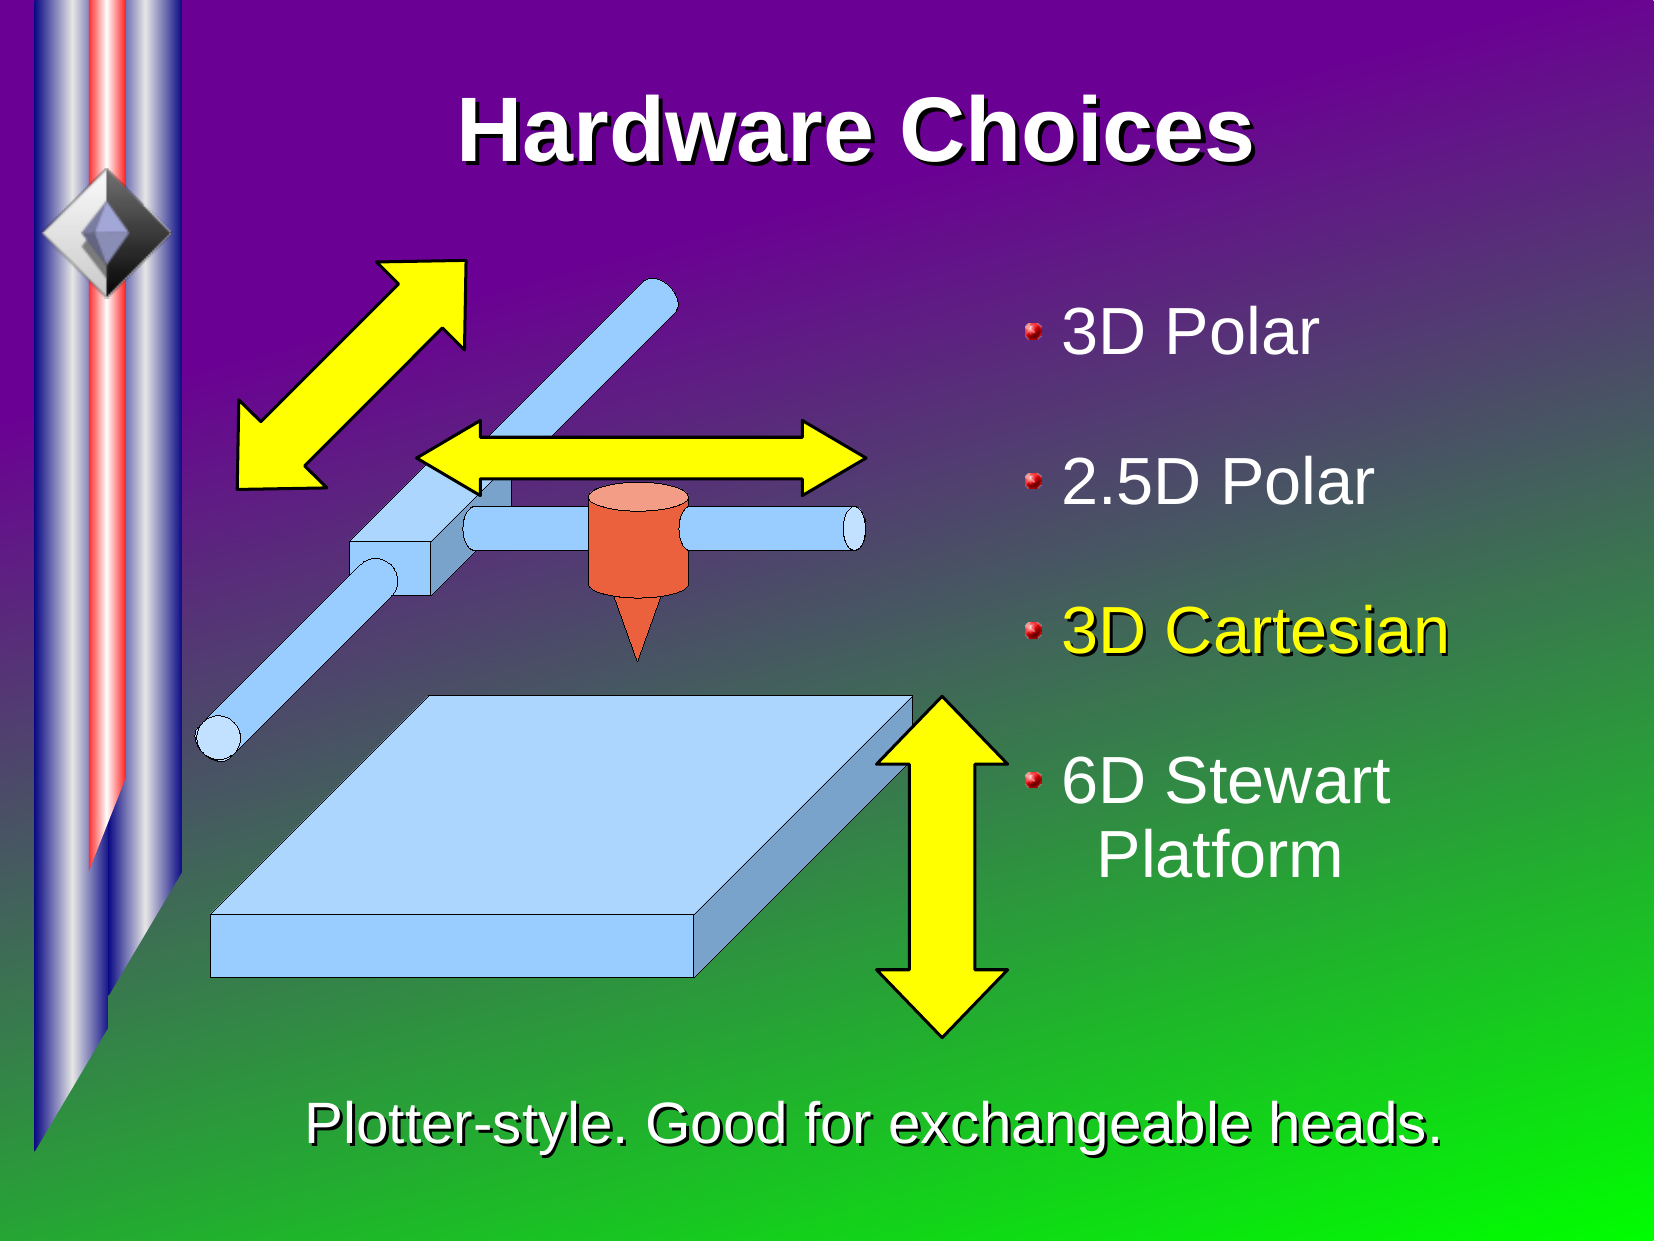

# Hardware Choices
3D Polar
2.5D Polar
3D Cartesian
6D Stewart Platform
Plotter-style. Good for exchangeable heads.